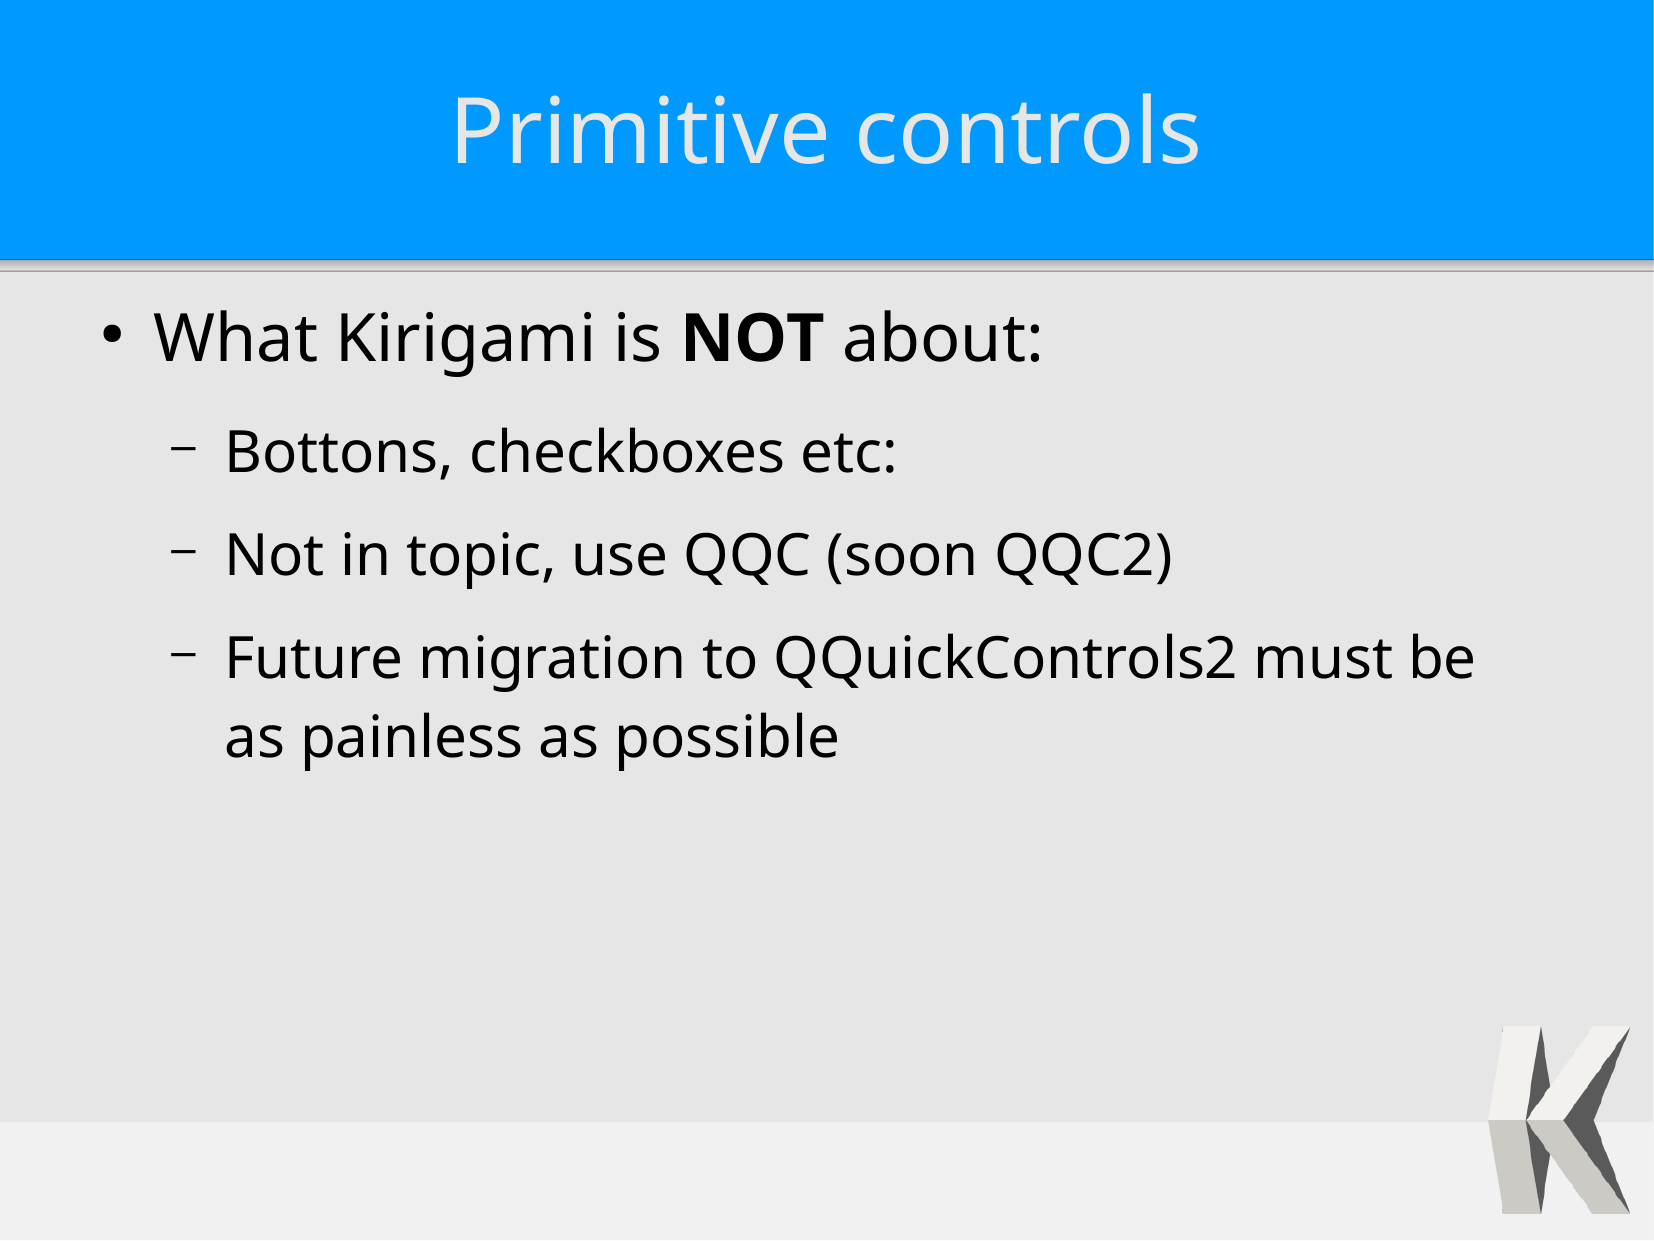

# Primitive controls
What Kirigami is NOT about:
Bottons, checkboxes etc:
Not in topic, use QQC (soon QQC2)
Future migration to QQuickControls2 must be as painless as possible